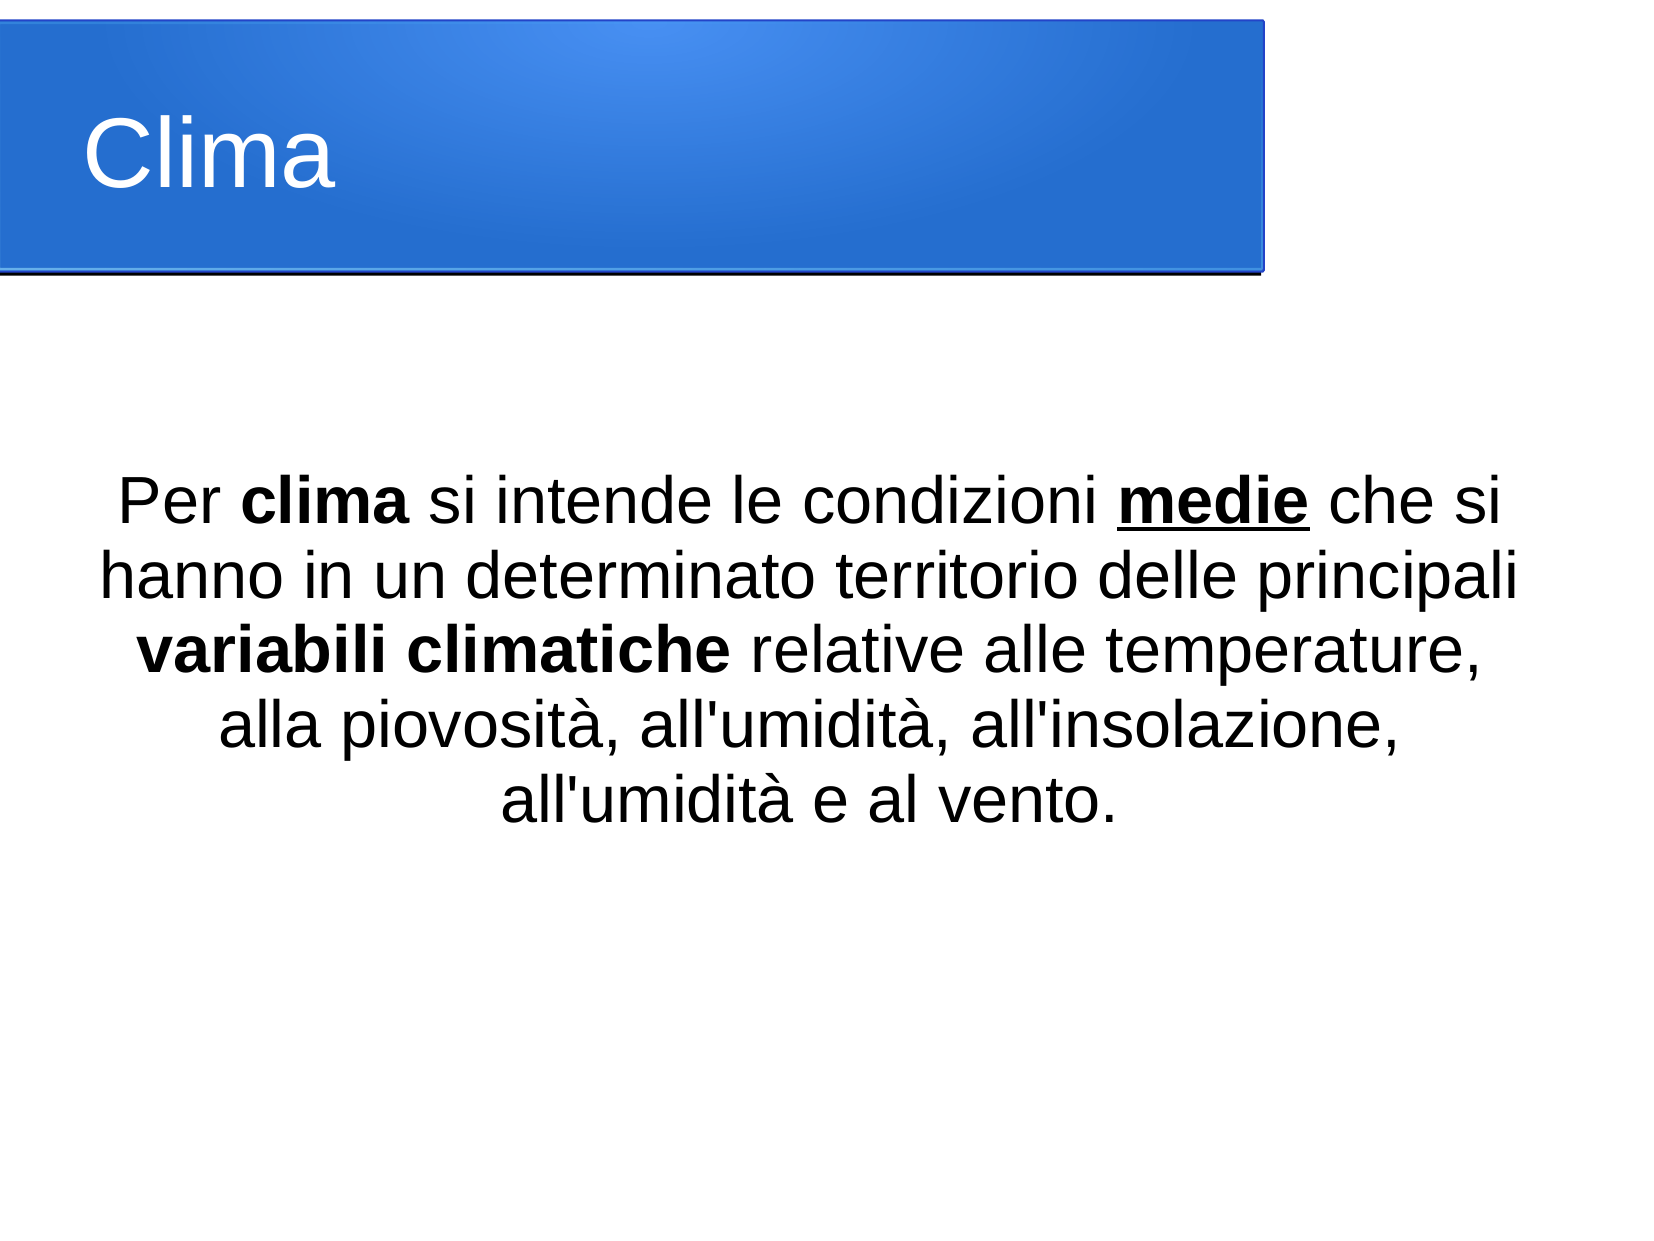

# Clima
Per clima si intende le condizioni medie che si hanno in un determinato territorio delle principali variabili climatiche relative alle temperature, alla piovosità, all'umidità, all'insolazione, all'umidità e al vento.